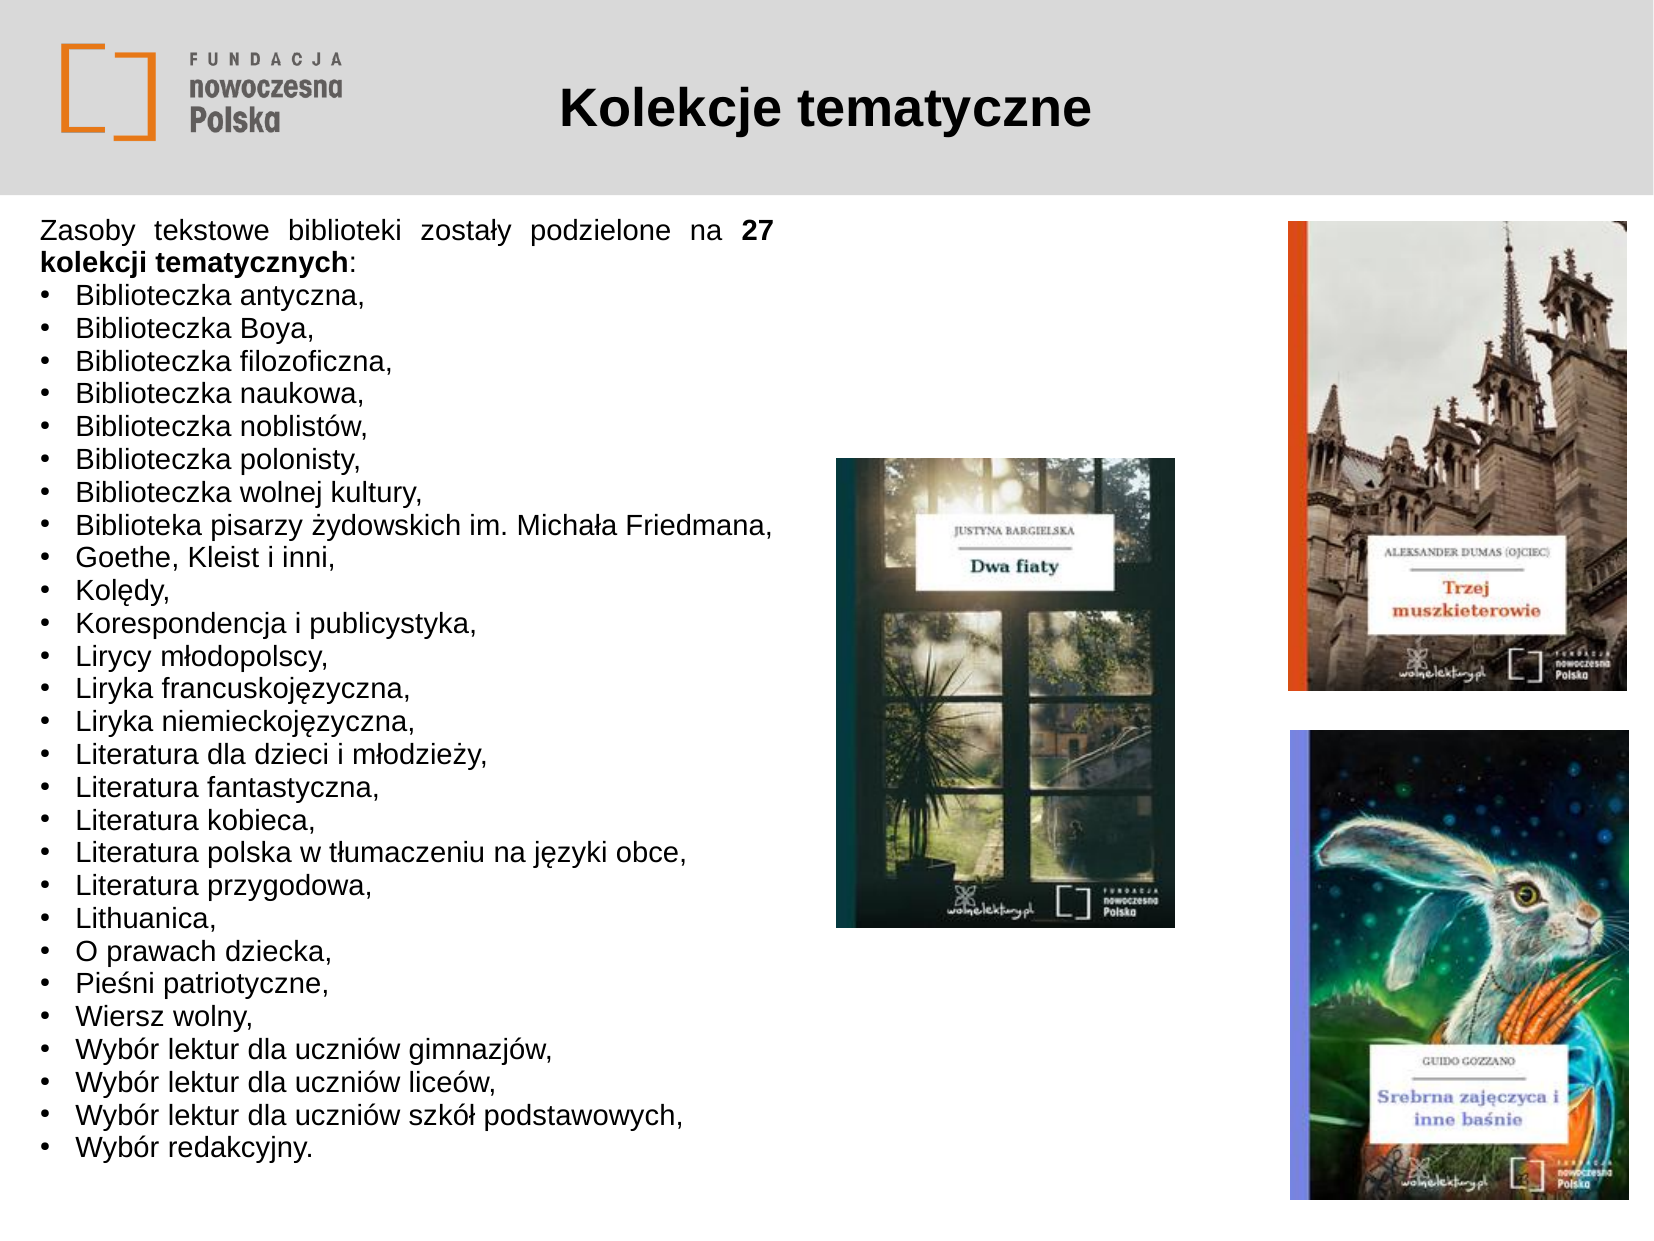

Kolekcje tematyczne
Zasoby tekstowe biblioteki zostały podzielone na 27 kolekcji tematycznych:
Biblioteczka antyczna,
Biblioteczka Boya,
Biblioteczka filozoficzna,
Biblioteczka naukowa,
Biblioteczka noblistów,
Biblioteczka polonisty,
Biblioteczka wolnej kultury,
Biblioteka pisarzy żydowskich im. Michała Friedmana,
Goethe, Kleist i inni,
Kolędy,
Korespondencja i publicystyka,
Lirycy młodopolscy,
Liryka francuskojęzyczna,
Liryka niemieckojęzyczna,
Literatura dla dzieci i młodzieży,
Literatura fantastyczna,
Literatura kobieca,
Literatura polska w tłumaczeniu na języki obce,
Literatura przygodowa,
Lithuanica,
O prawach dziecka,
Pieśni patriotyczne,
Wiersz wolny,
Wybór lektur dla uczniów gimnazjów,
Wybór lektur dla uczniów liceów,
Wybór lektur dla uczniów szkół podstawowych,
Wybór redakcyjny.